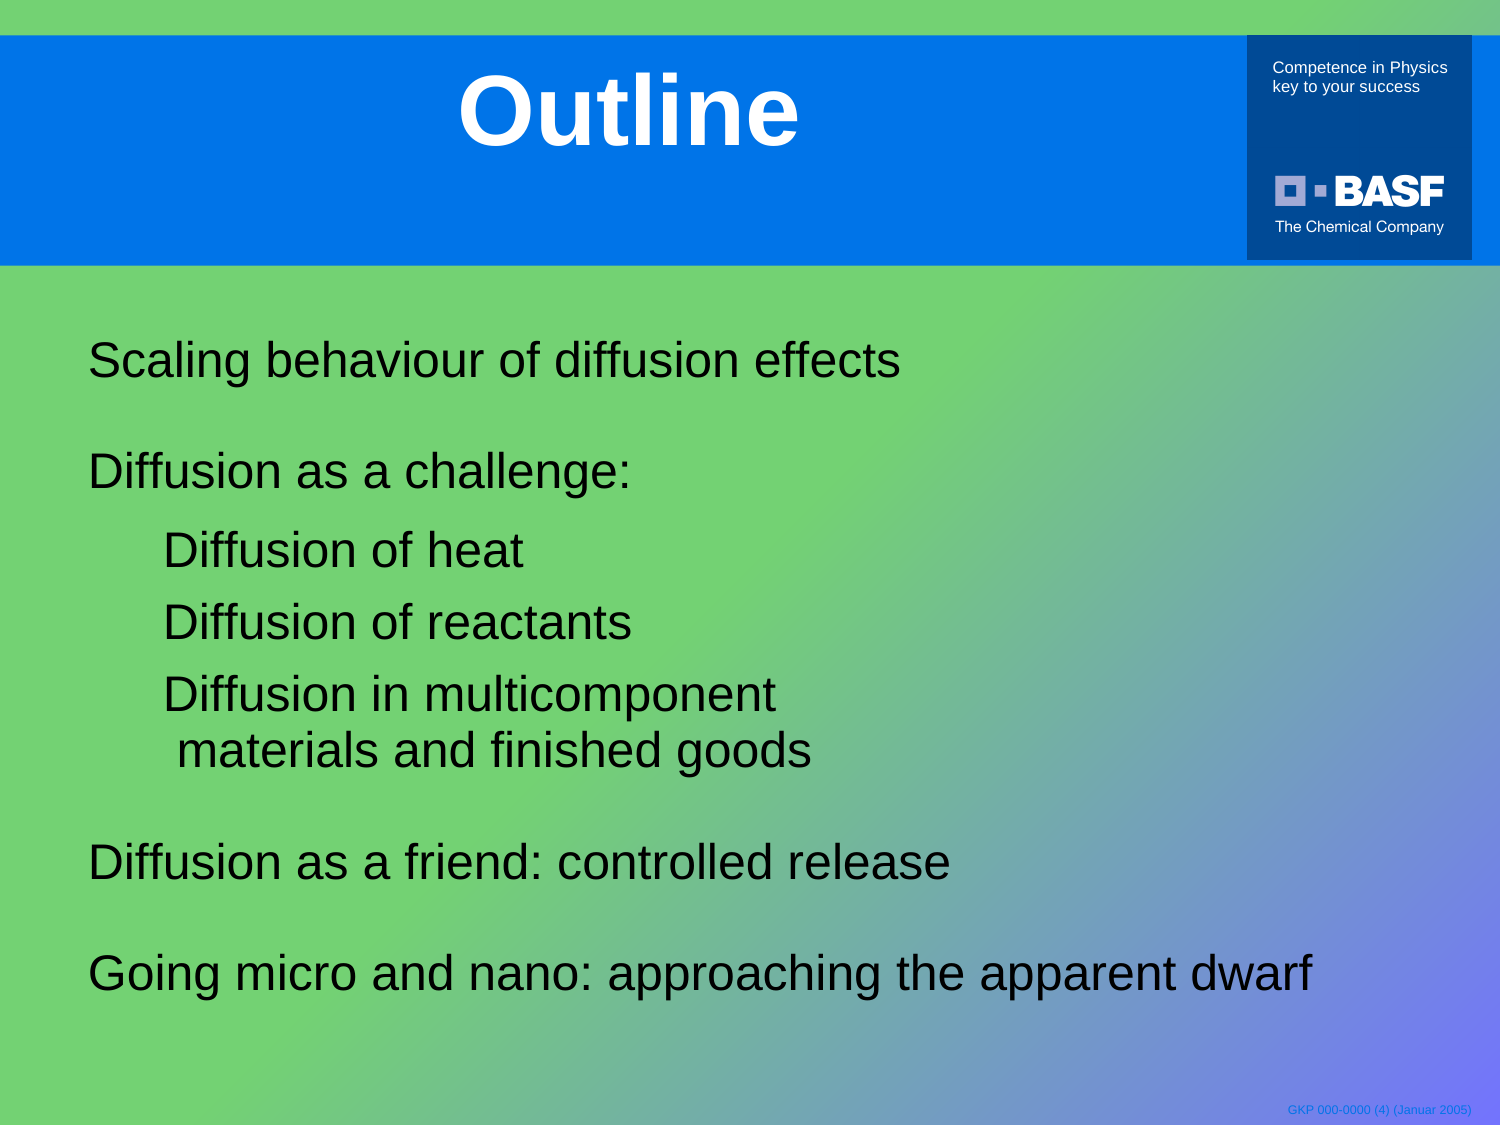

# Outline
 Scaling behaviour of diffusion effects
 Diffusion as a challenge:
 Diffusion of heat
 Diffusion of reactants
 Diffusion in multicomponent
 materials and finished goods
 Diffusion as a friend: controlled release
 Going micro and nano: approaching the apparent dwarf